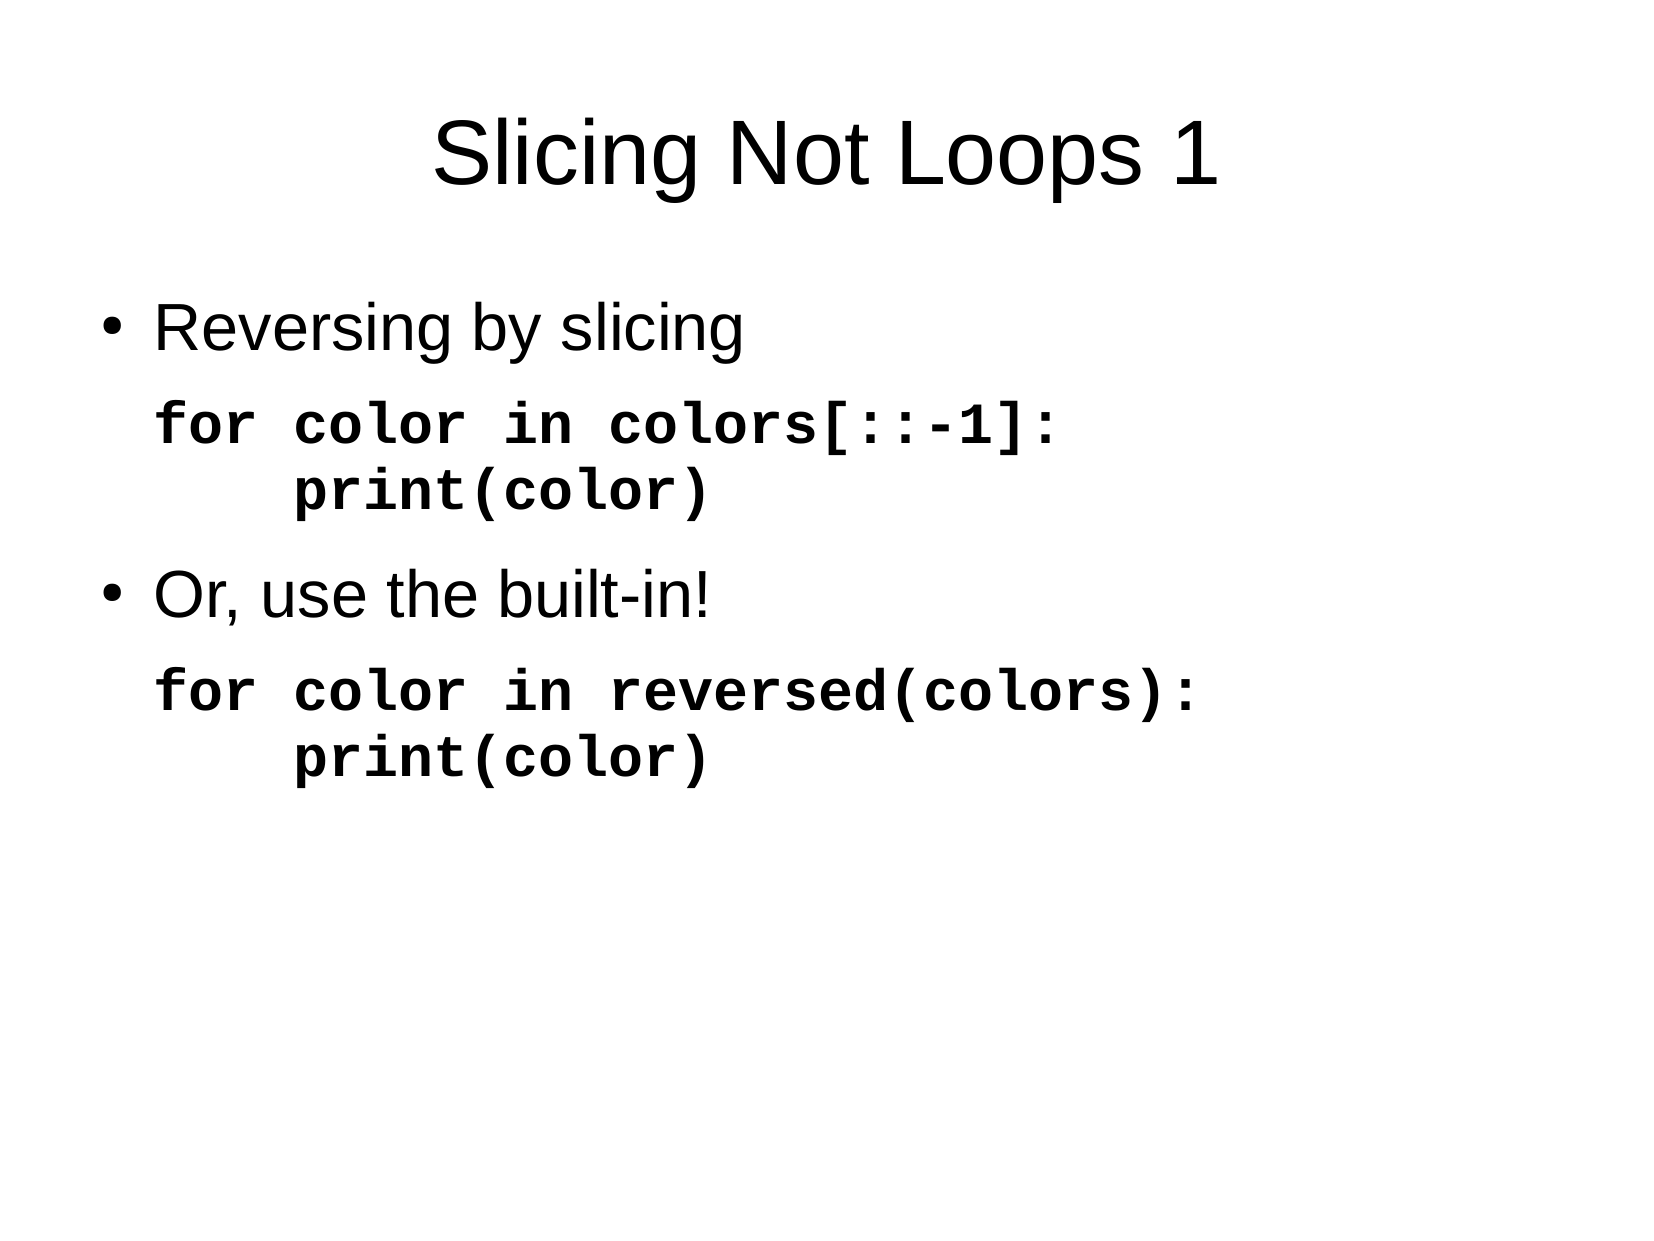

# Slicing Not Loops 1
Reversing by slicing
for color in colors[::-1]:
 print(color)
Or, use the built-in!
for color in reversed(colors):
 print(color)